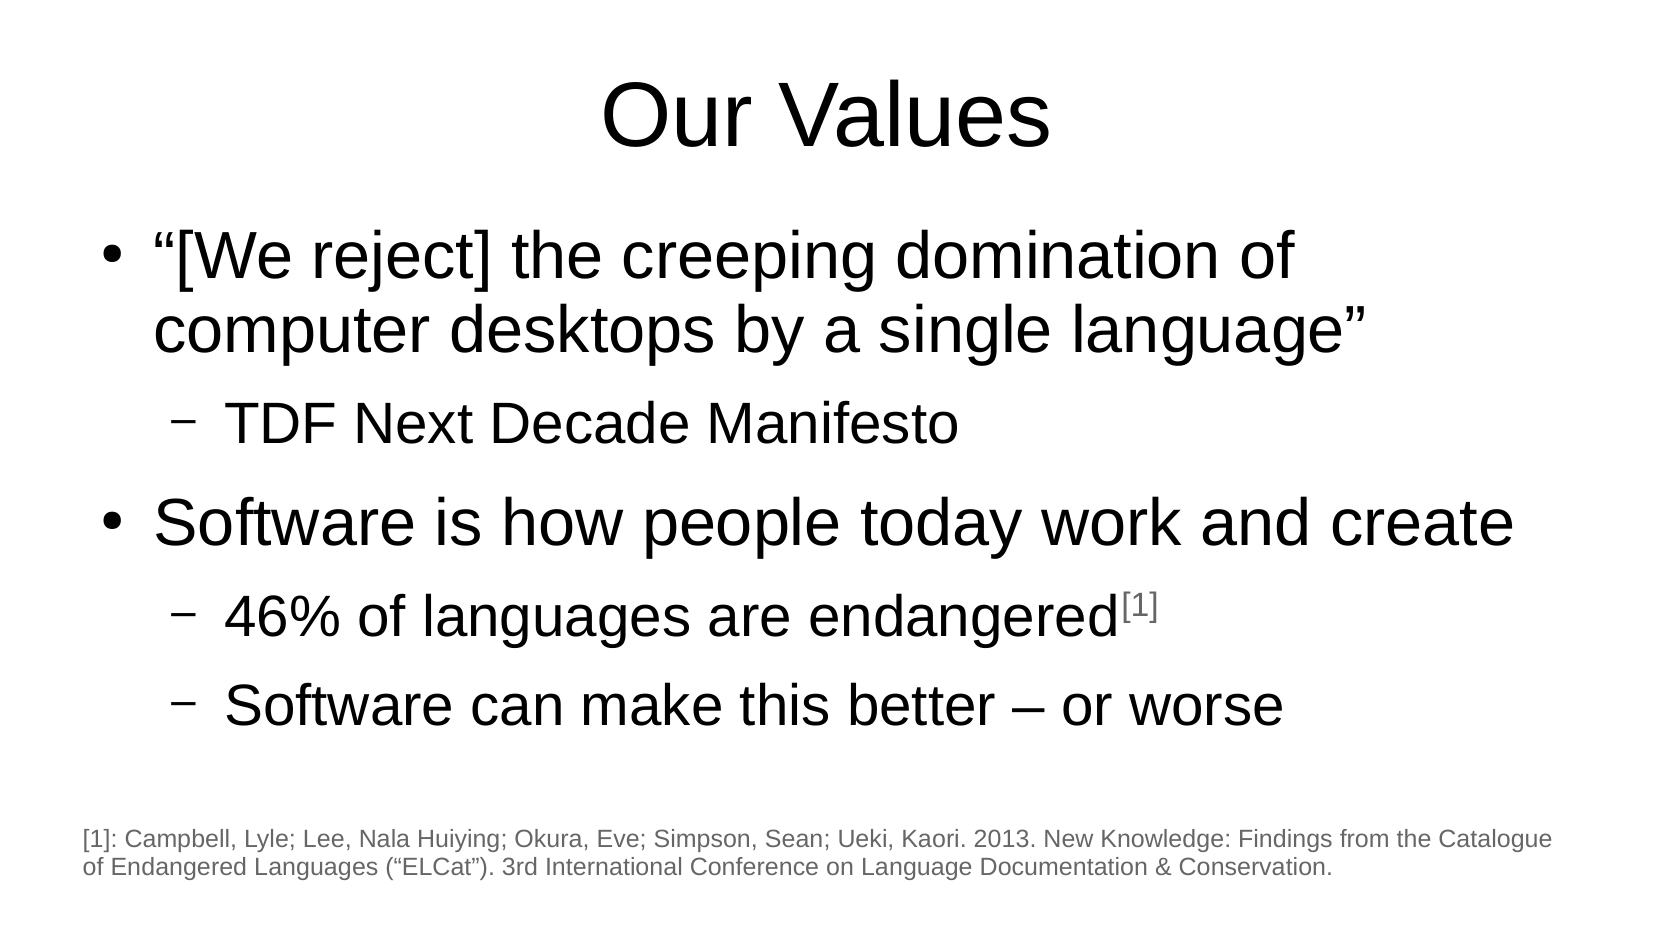

# Our Values
“[We reject] the creeping domination of computer desktops by a single language”
TDF Next Decade Manifesto
Software is how people today work and create
46% of languages are endangered[1]
Software can make this better – or worse
[1]: Campbell, Lyle; Lee, Nala Huiying; Okura, Eve; Simpson, Sean; Ueki, Kaori. 2013. New Knowledge: Findings from the Catalogue of Endangered Languages (“ELCat”). 3rd International Conference on Language Documentation & Conservation.